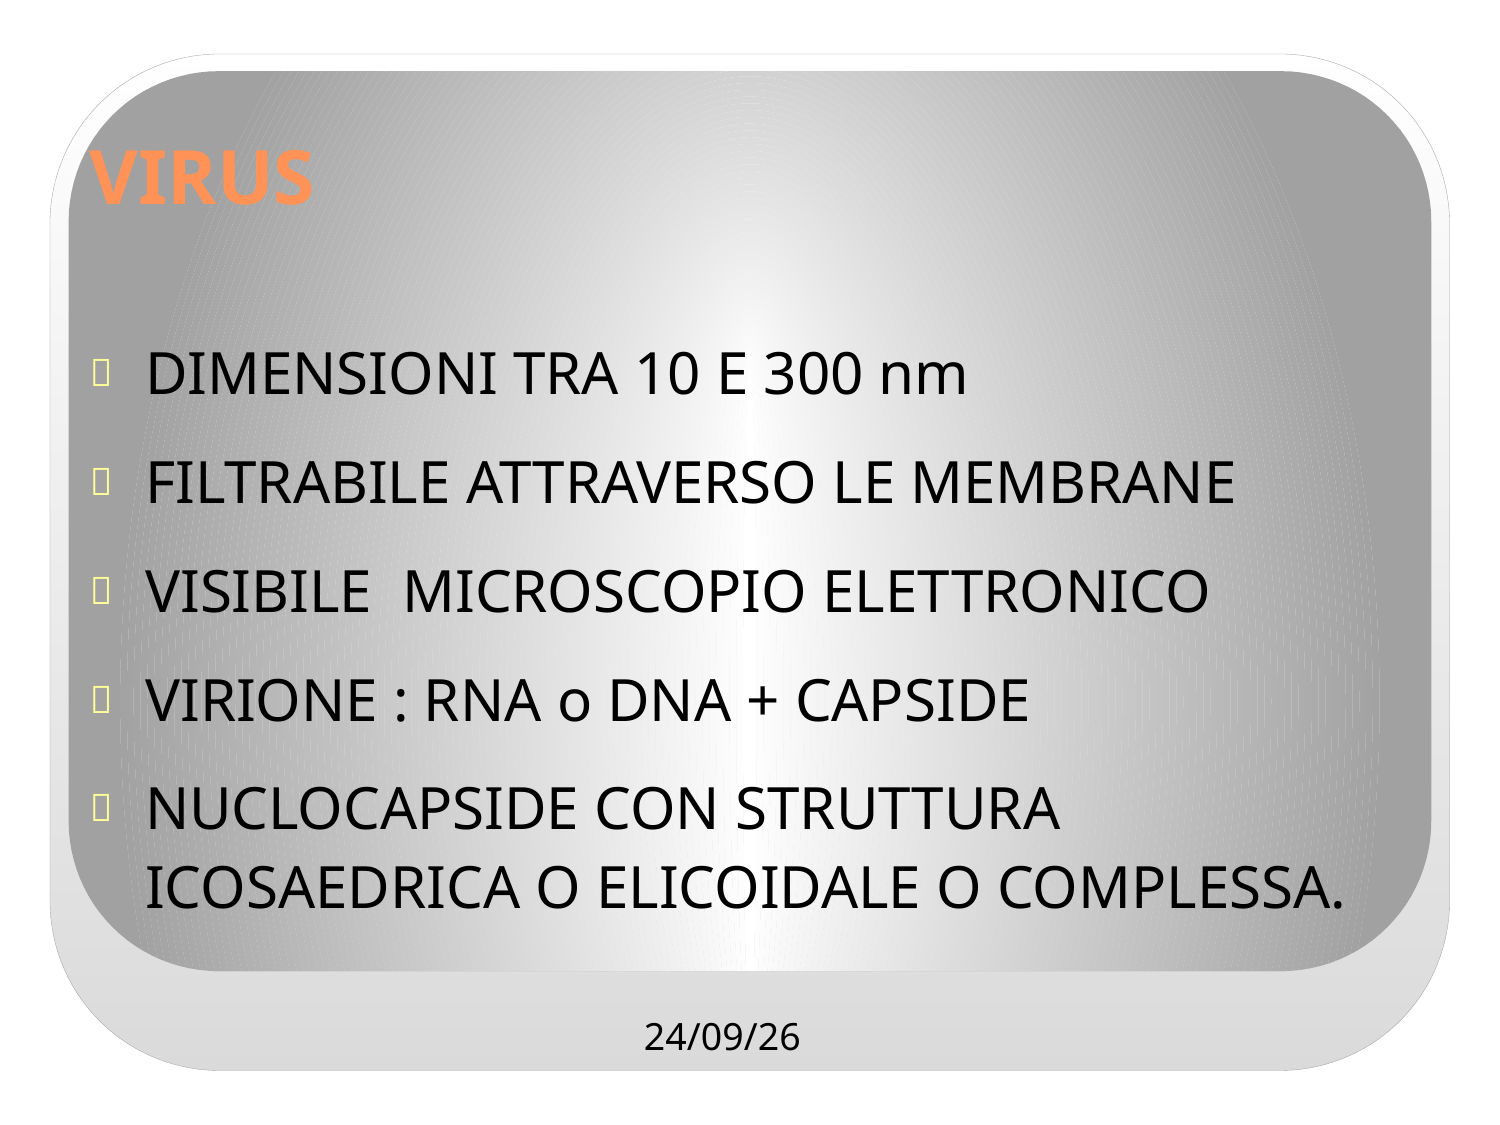

# VIRUS
DIMENSIONI TRA 10 E 300 nm
FILTRABILE ATTRAVERSO LE MEMBRANE
VISIBILE MICROSCOPIO ELETTRONICO
VIRIONE : RNA o DNA + CAPSIDE
NUCLOCAPSIDE CON STRUTTURA ICOSAEDRICA O ELICOIDALE O COMPLESSA.